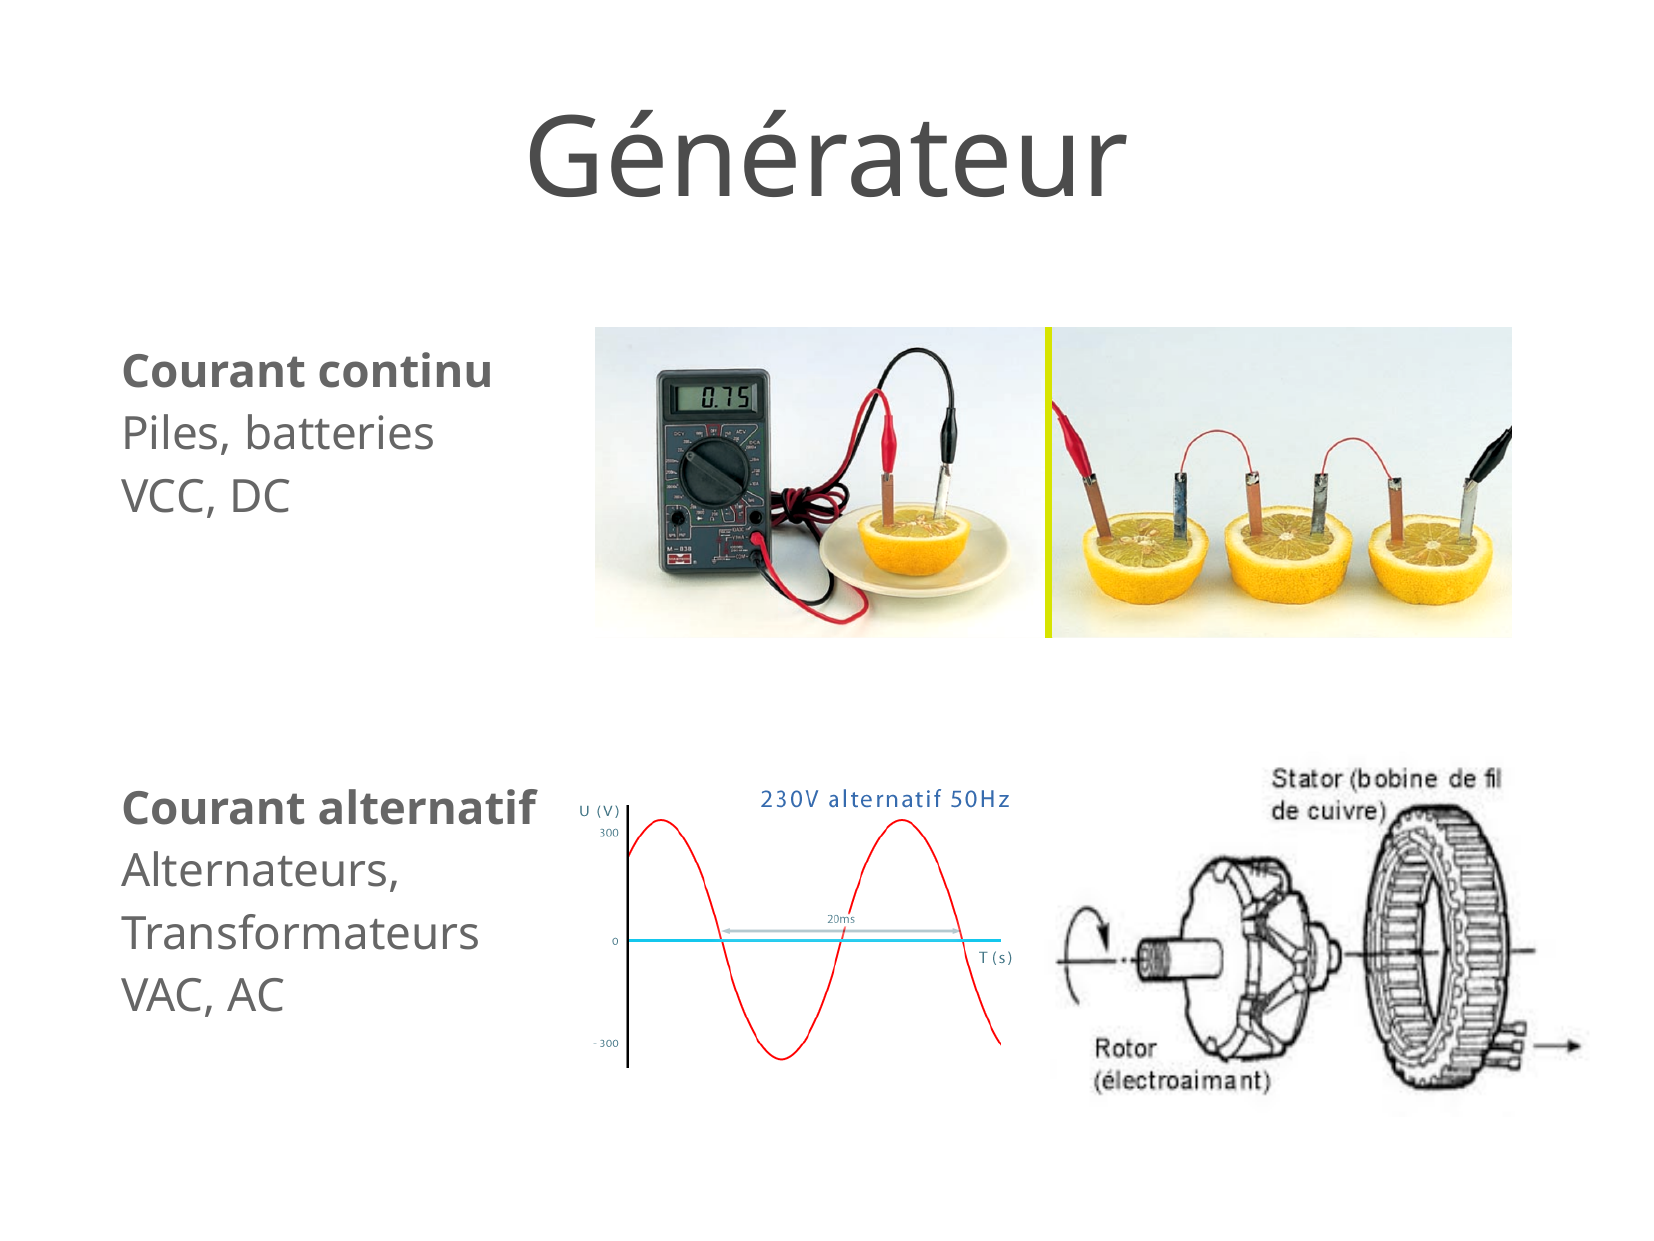

# Générateur
Courant continu
Piles, batteries
VCC, DC
Courant alternatif
Alternateurs,
Transformateurs
VAC, AC